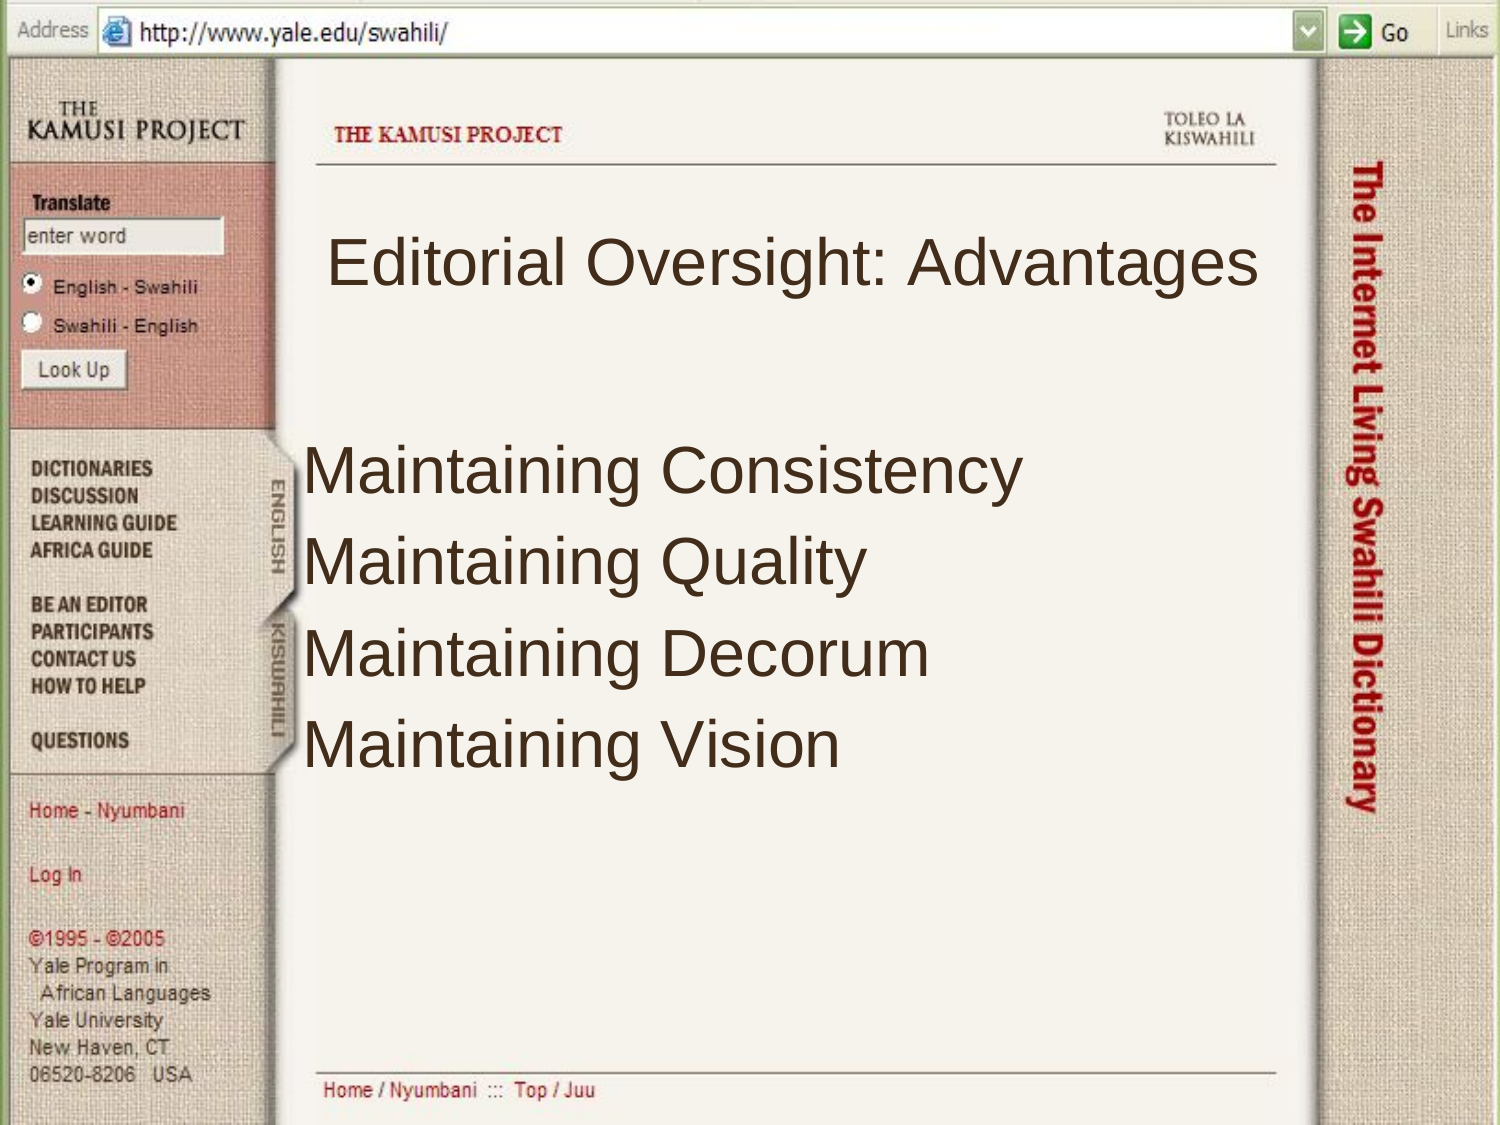

# Editorial Oversight: Advantages
Maintaining Consistency
Maintaining Quality
Maintaining Decorum
Maintaining Vision